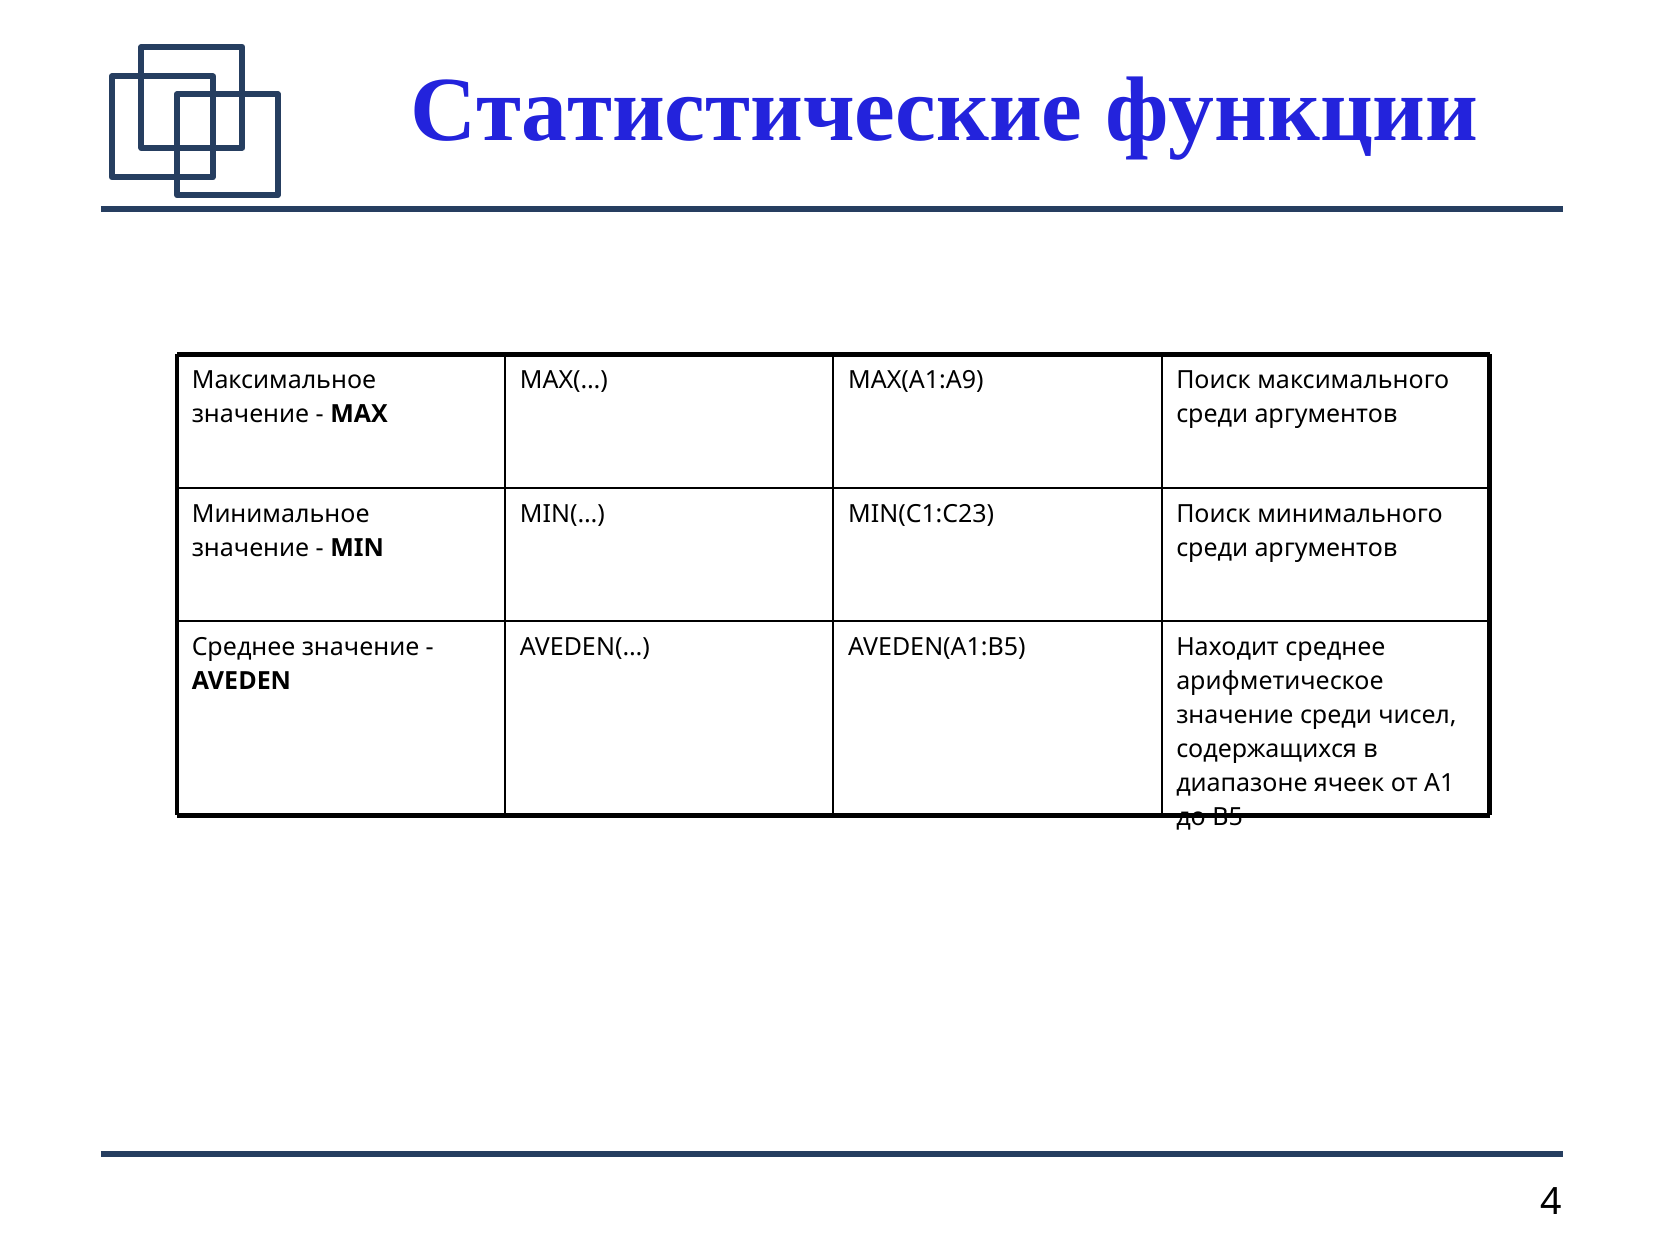

Статистические функции
Максимальное значение - MAX
MAX(…)
MAX(А1:А9)
Поиск максимального среди аргументов
Минимальное значение - MIN
MIN(…)
MIN(С1:С23)
Поиск минимального среди аргументов
Среднее значение - AVEDEN
AVEDEN(…)
AVEDEN(А1:В5)
Находит среднее арифметическое значение среди чисел, содержащихся в диапазоне ячеек от А1 до В5